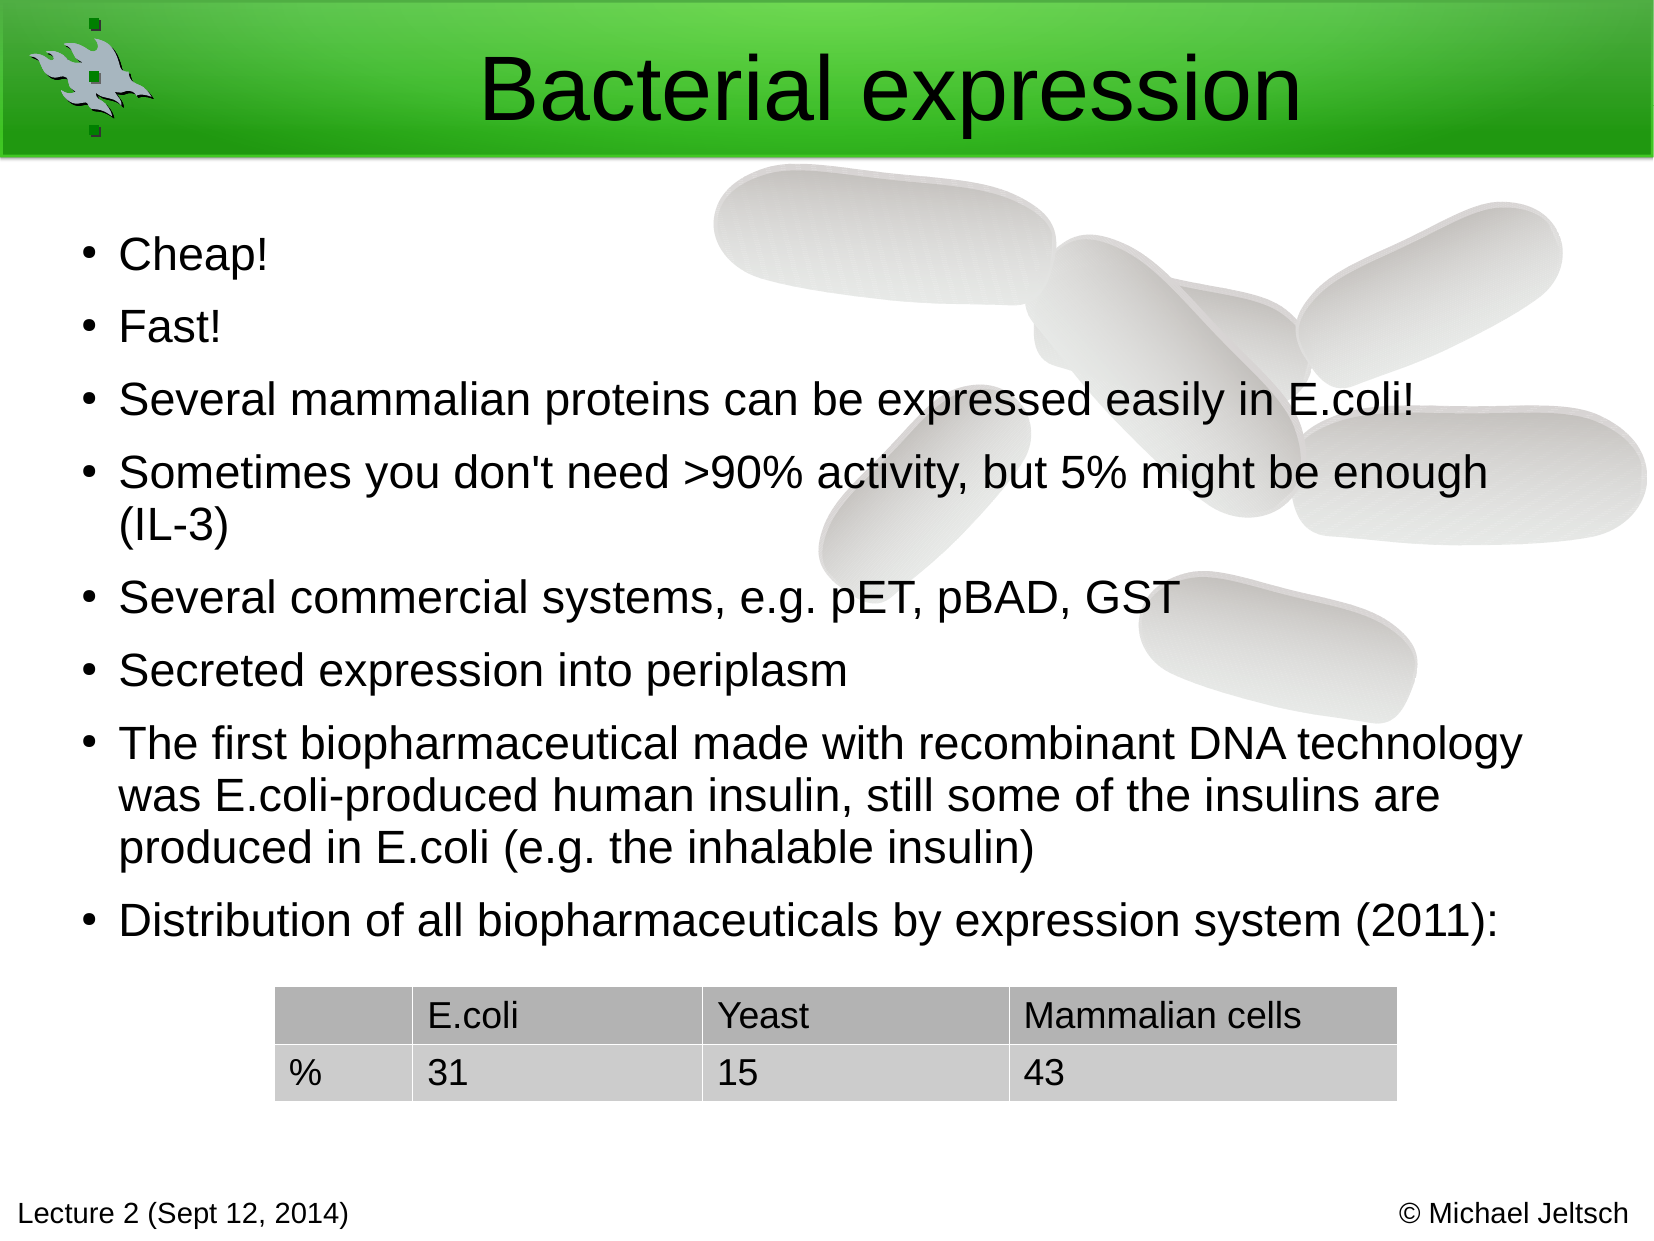

# Bacterial expression
Cheap!
Fast!
Several mammalian proteins can be expressed easily in E.coli!
Sometimes you don't need >90% activity, but 5% might be enough (IL-3)
Several commercial systems, e.g. pET, pBAD, GST
Secreted expression into periplasm
The first biopharmaceutical made with recombinant DNA technology was E.coli-produced human insulin, still some of the insulins are produced in E.coli (e.g. the inhalable insulin)
Distribution of all biopharmaceuticals by expression system (2011):
| | E.coli | Yeast | Mammalian cells |
| --- | --- | --- | --- |
| % | 31 | 15 | 43 |